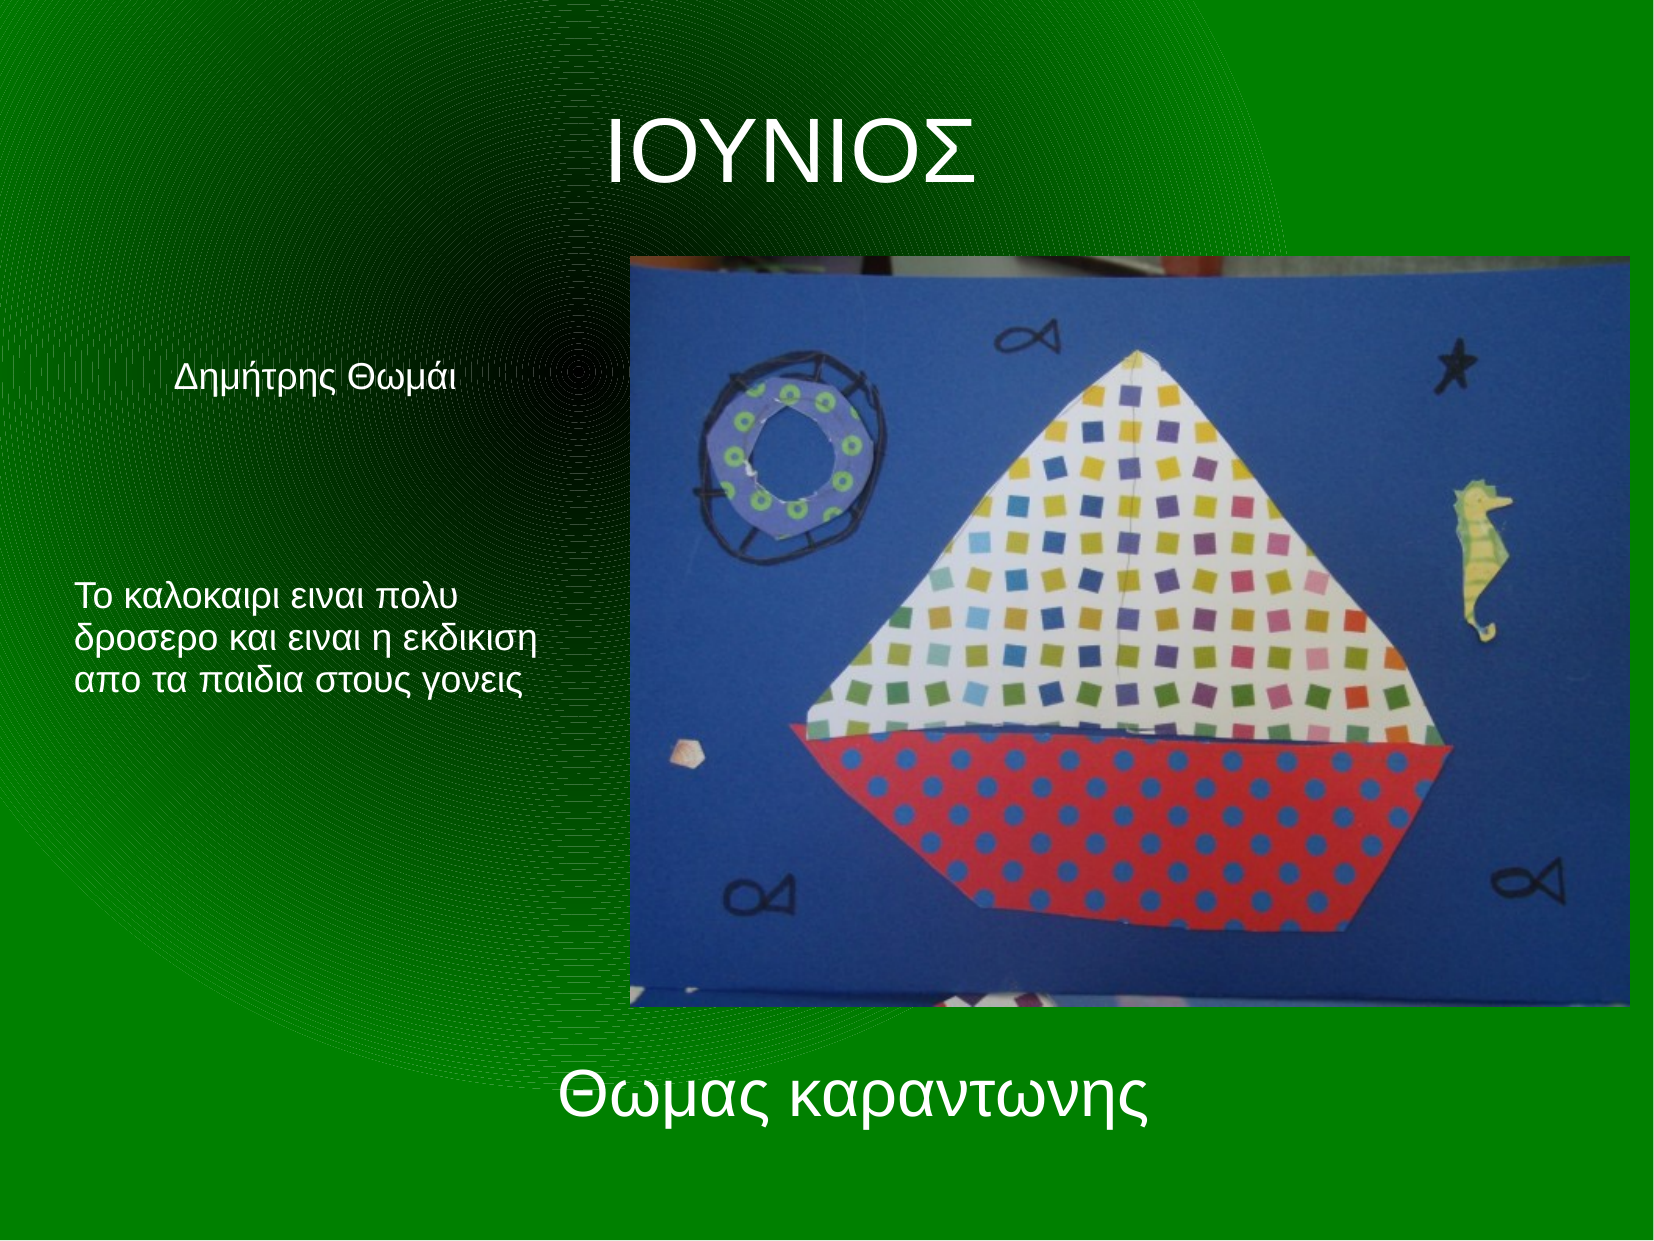

# ΙΟΥΝΙΟΣ
Δημήτρης Θωμάι
Το καλοκαιρι ειναι πολυ δροσερο και ειναι η εκδικιση απο τα παιδια στους γονεις
Θωμας καραντωνης